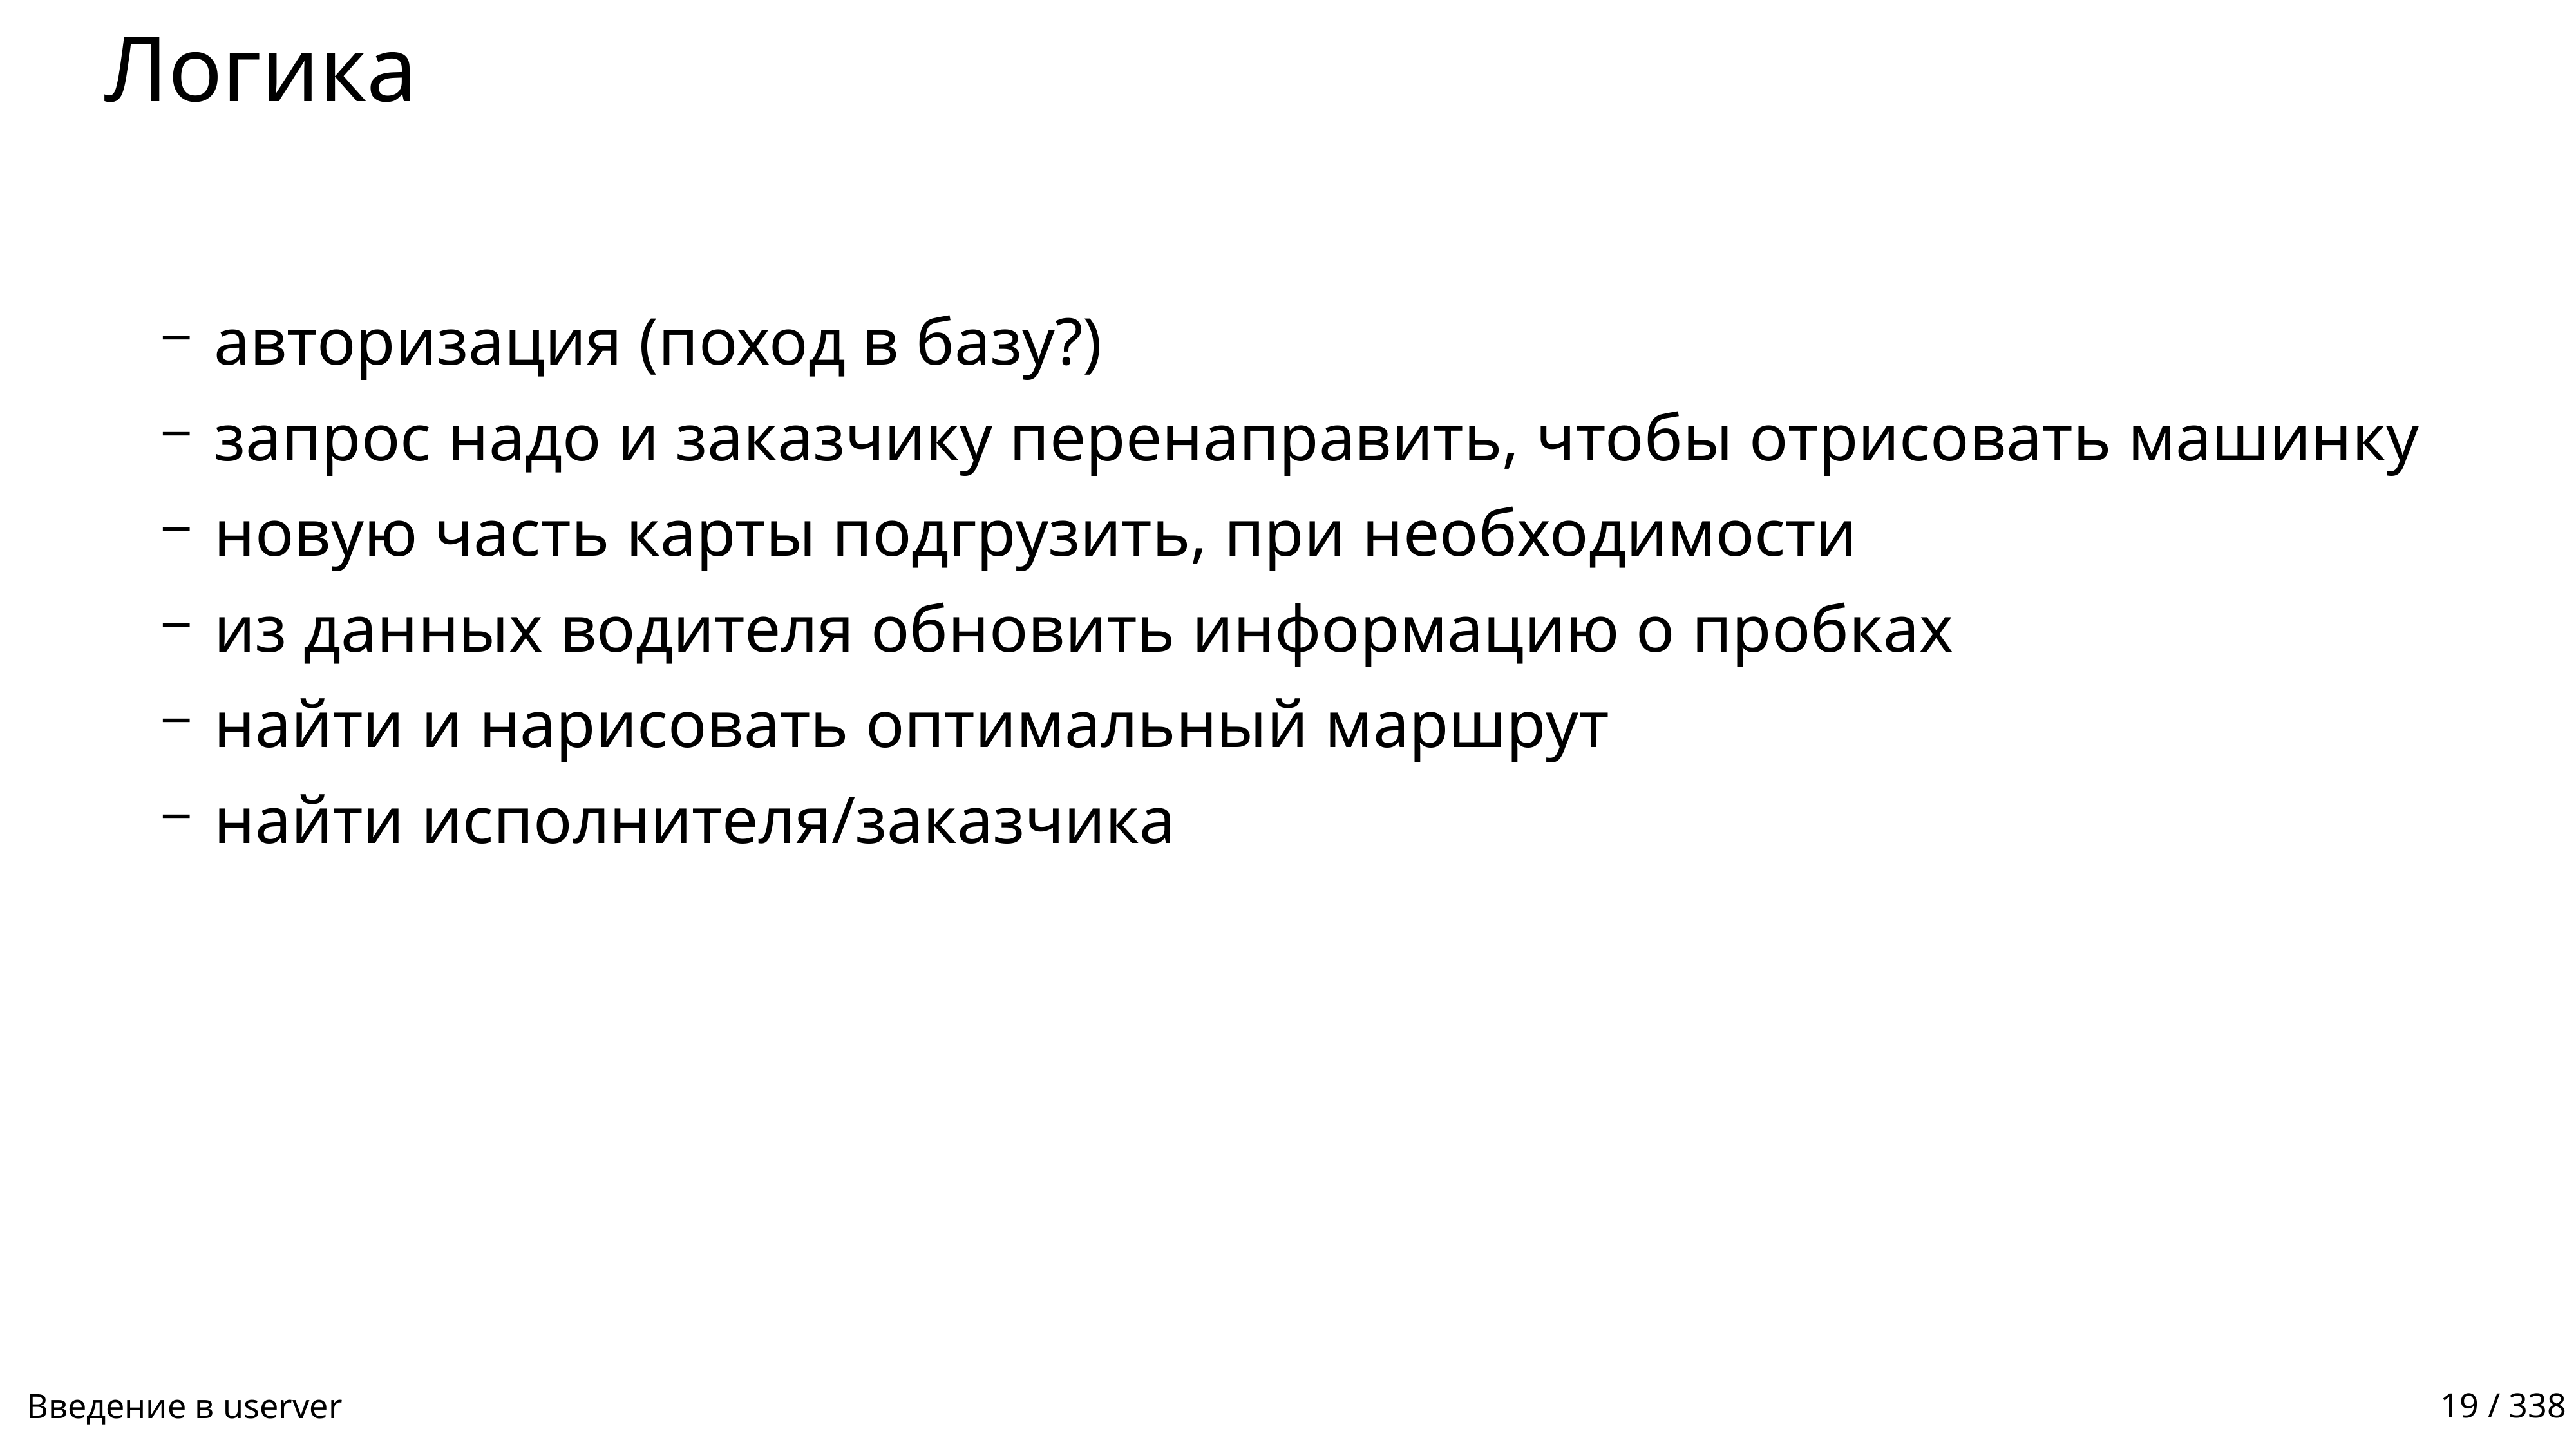

Логика
# авторизация (поход в базу?)
 запрос надо и заказчику перенаправить, чтобы отрисовать машинку
 новую часть карты подгрузить, при необходимости
 из данных водителя обновить информацию о пробках
 найти и нарисовать оптимальный маршрут
 найти исполнителя/заказчика
Введение в userver